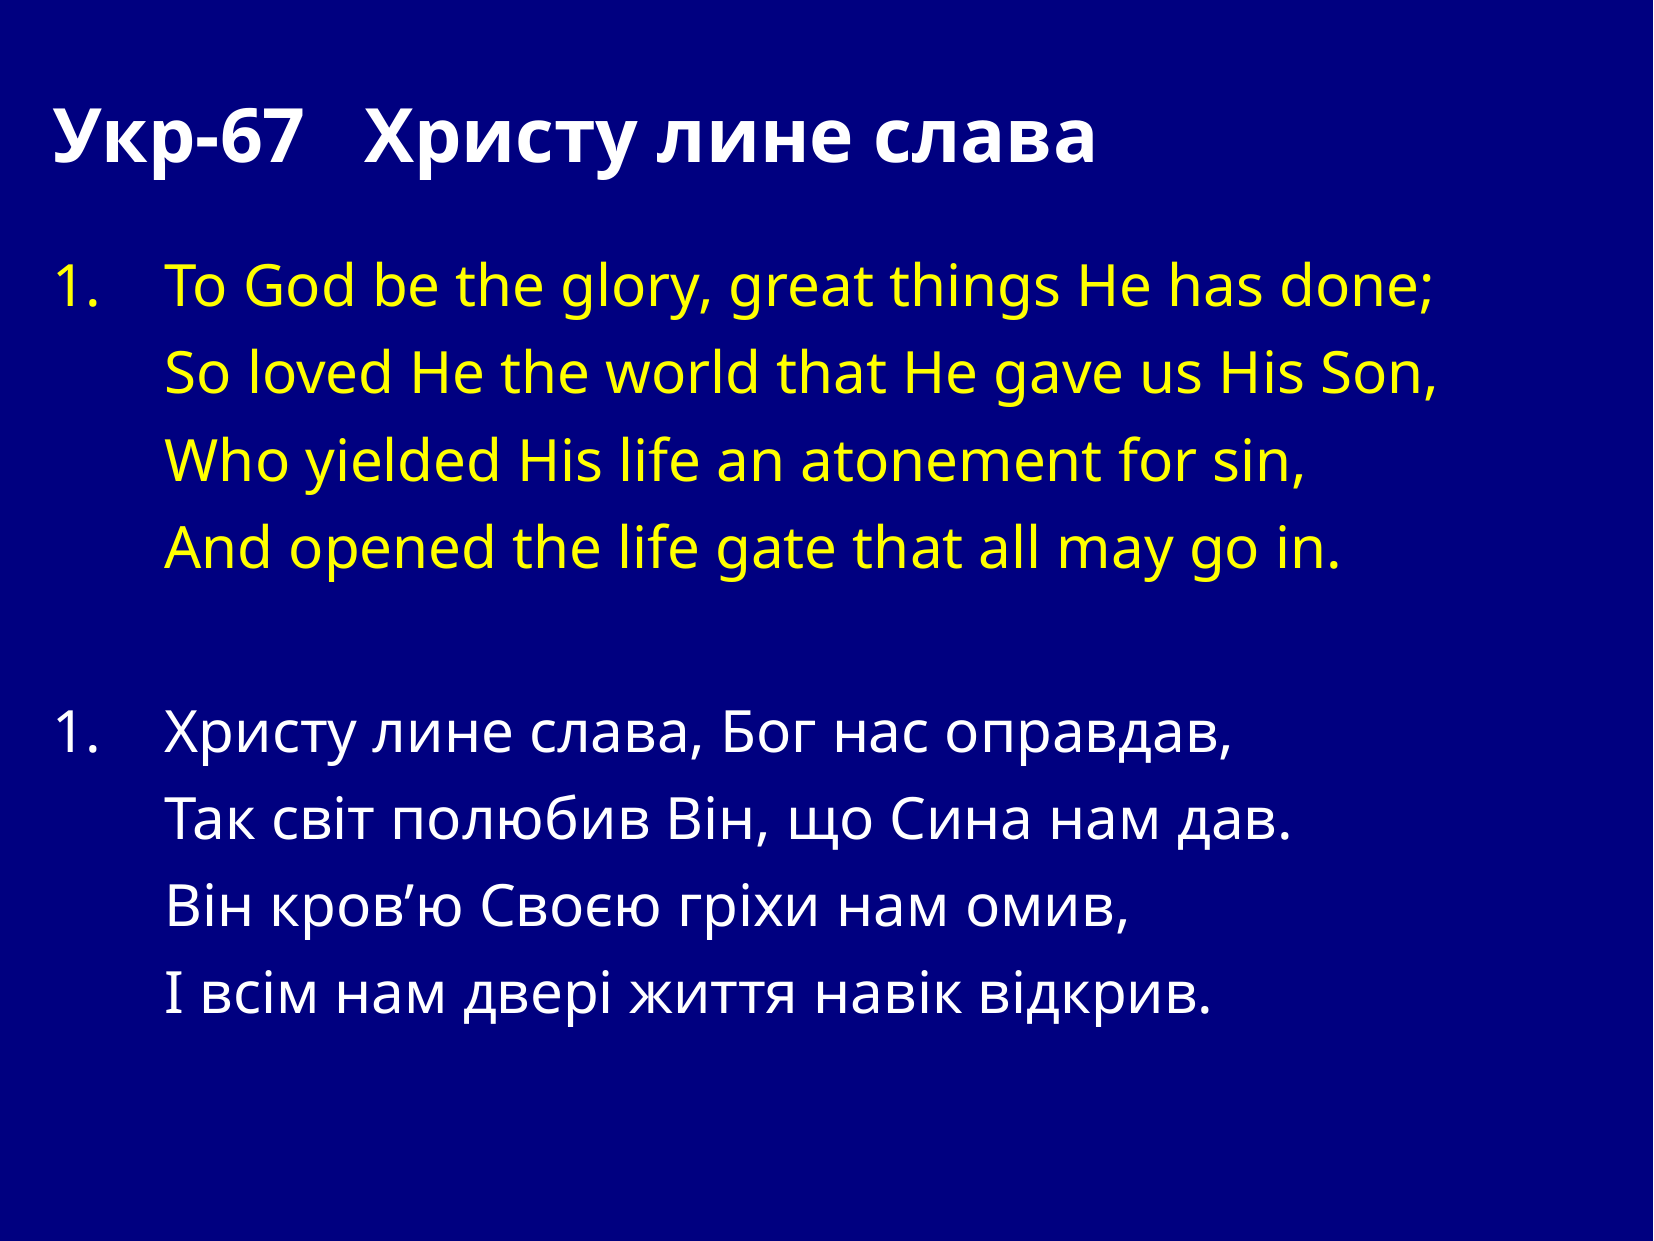

Укр-67 Христу лине слава
1.	To God be the glory, great things He has done;
	So loved He the world that He gave us His Son,
	Who yielded His life an atonement for sin,
	And opened the life gate that all may go in.
1.	Христу лине слава, Бог нас оправдав,
	Так світ полюбив Він, що Сина нам дав.
	Він кров’ю Своєю гріхи нам омив,
	І всім нам двері життя навік відкрив.